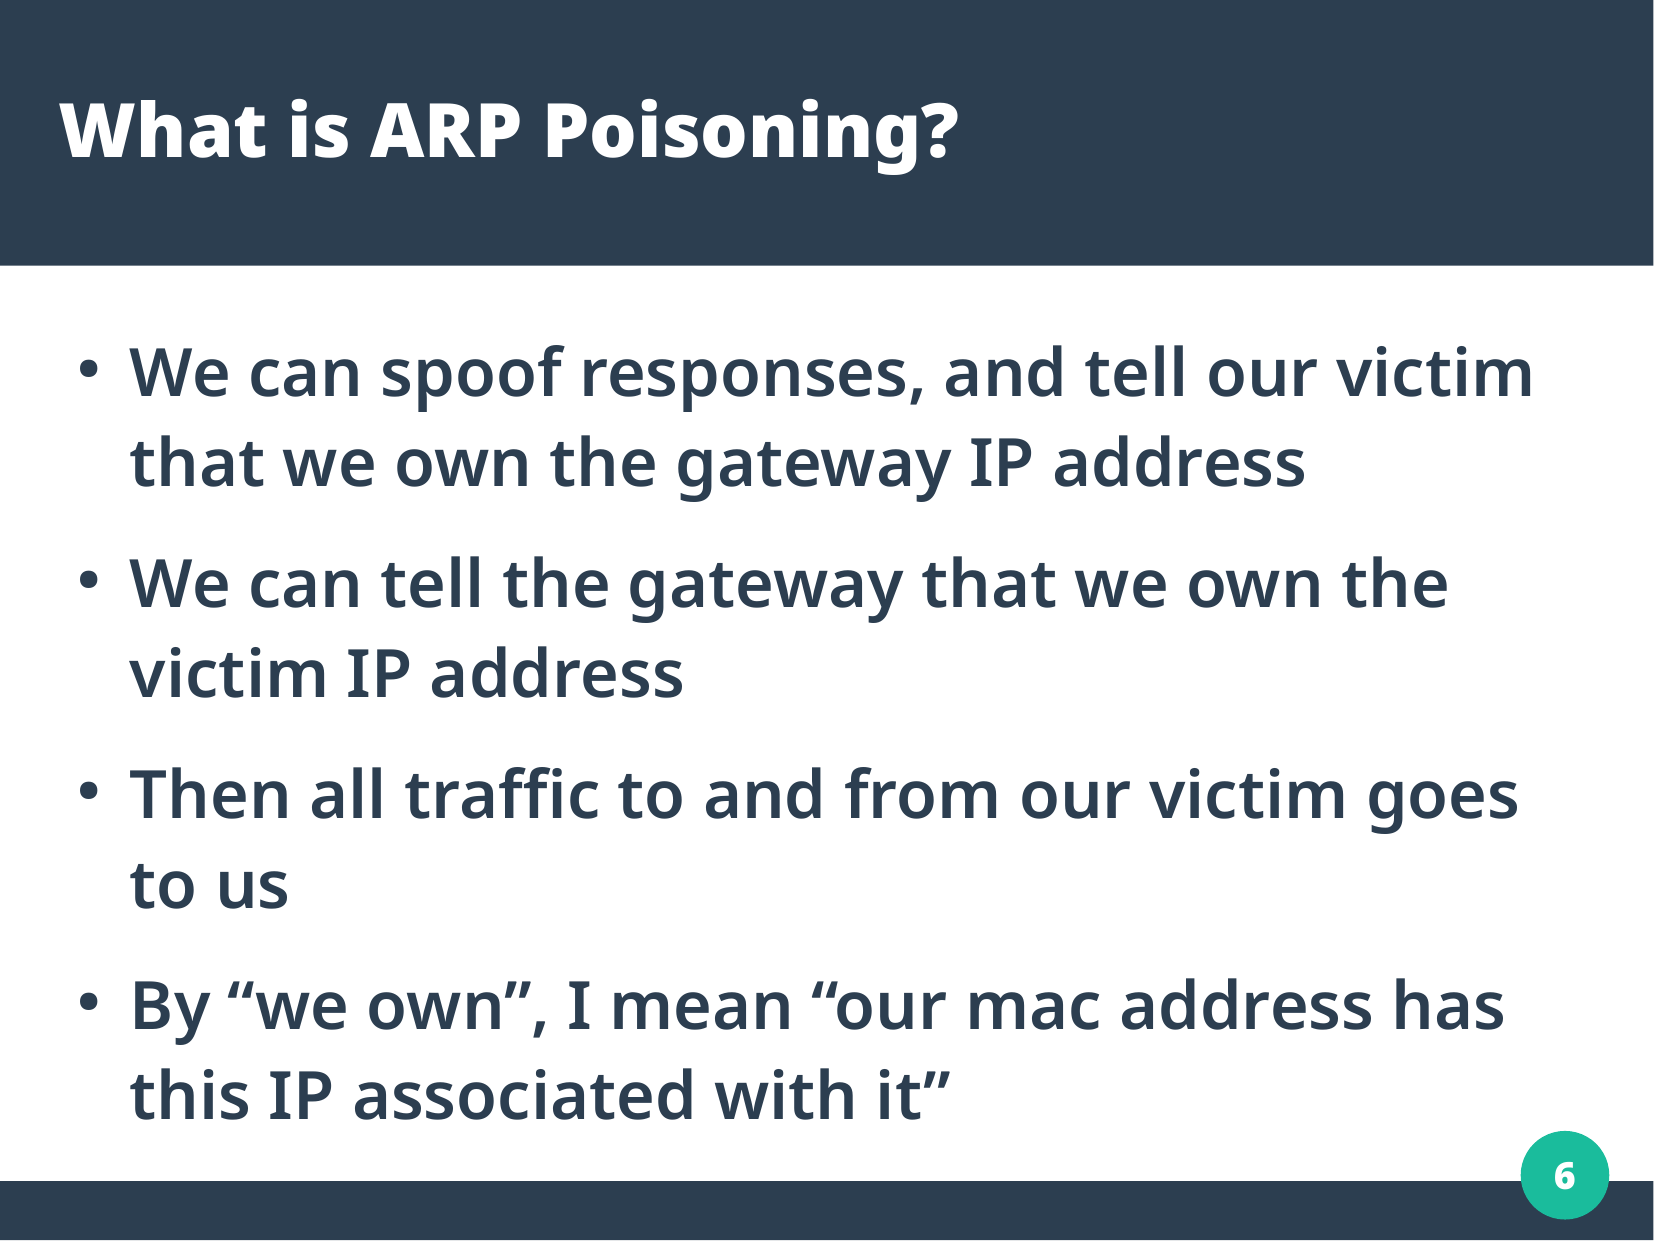

# What is ARP Poisoning?
We can spoof responses, and tell our victim that we own the gateway IP address
We can tell the gateway that we own the victim IP address
Then all traffic to and from our victim goes to us
By “we own”, I mean “our mac address has this IP associated with it”
6